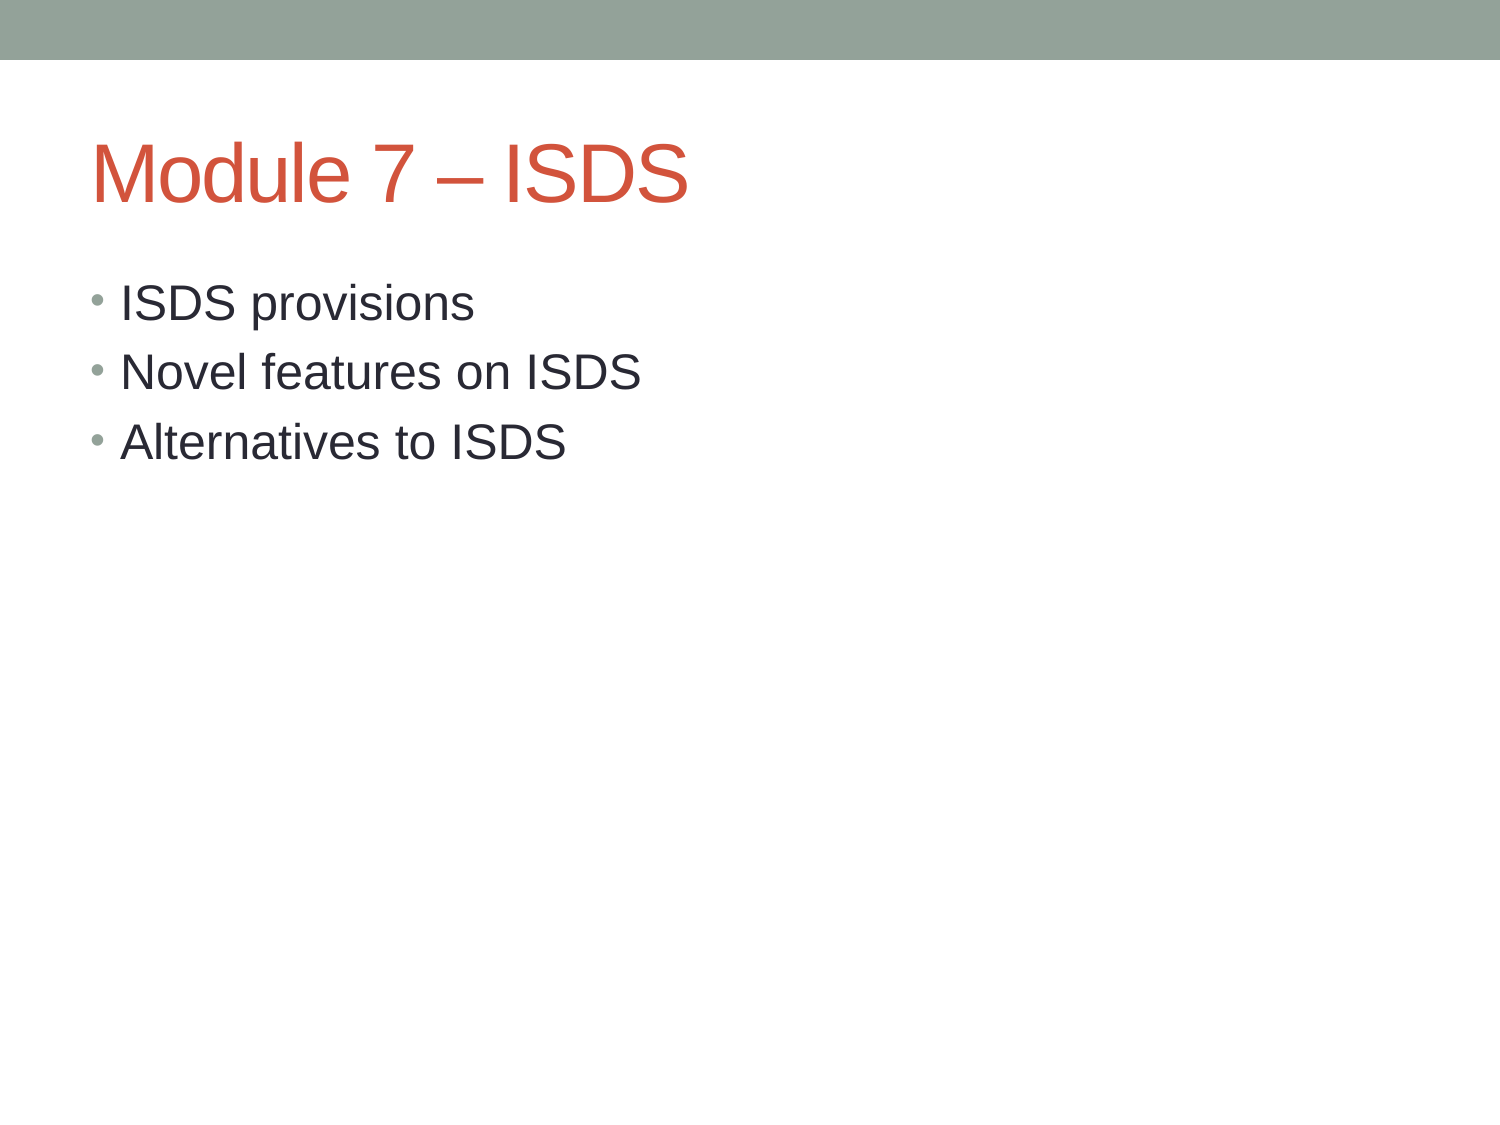

# Module 7 – ISDS
ISDS provisions
Novel features on ISDS
Alternatives to ISDS